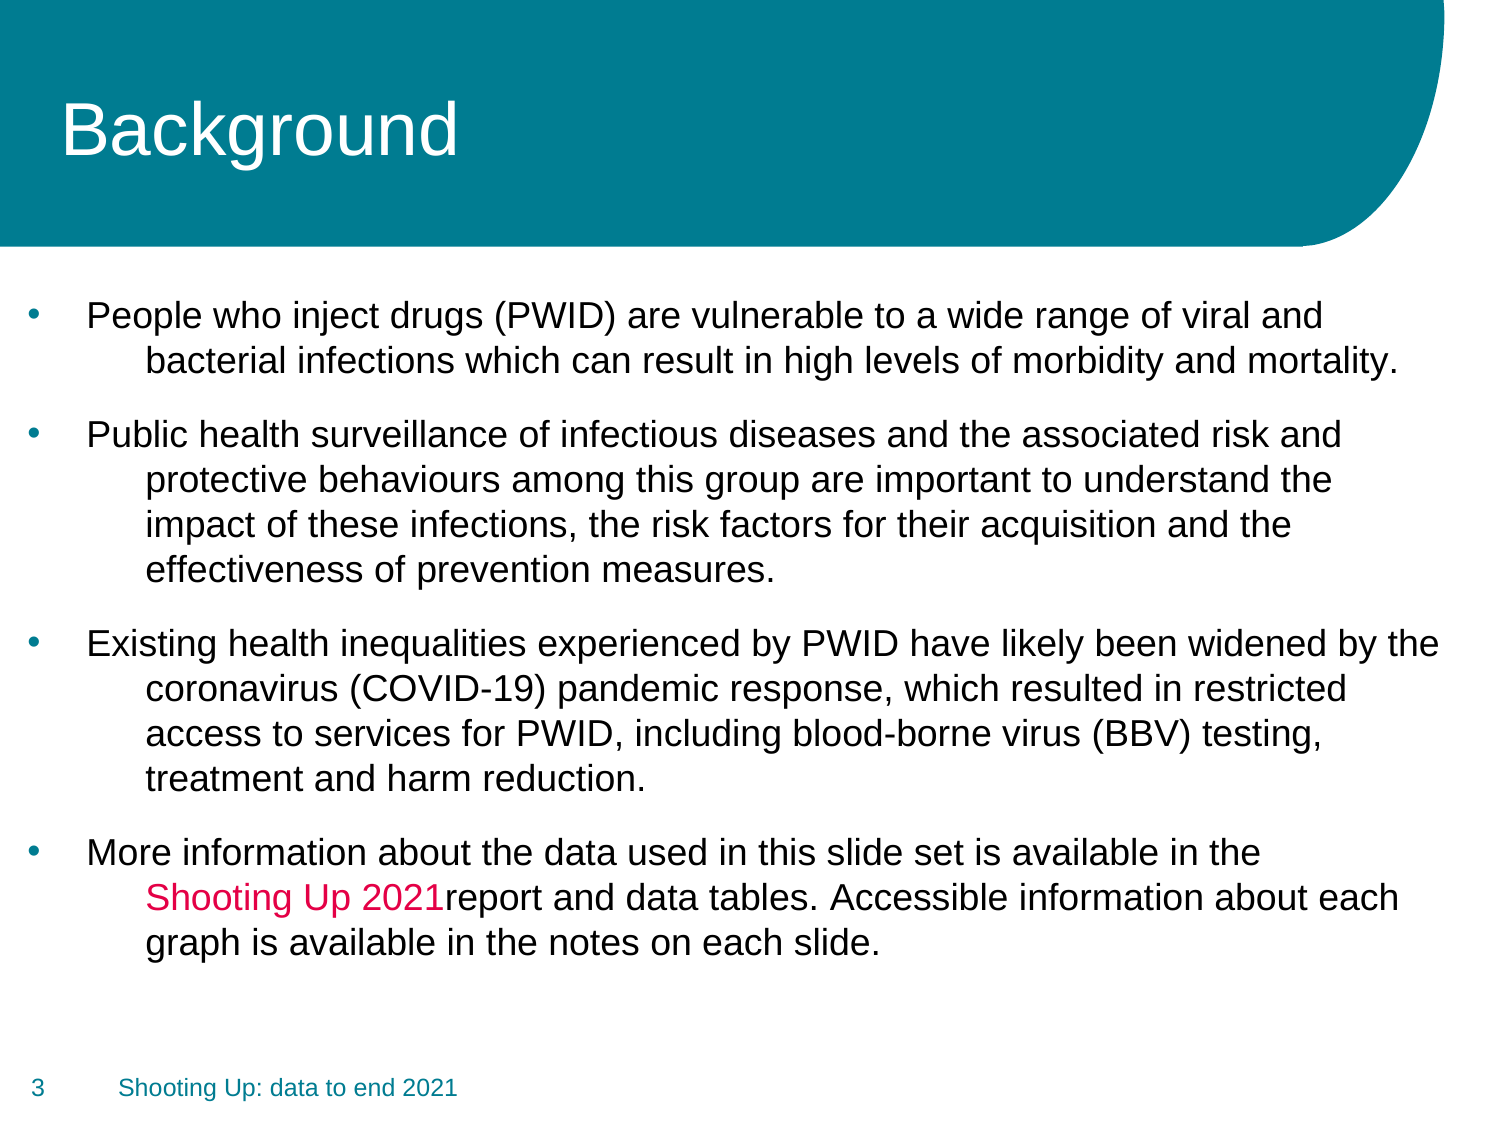

# Background
People who inject drugs (PWID) are vulnerable to a wide range of viral and bacterial infections which can result in high levels of morbidity and mortality.
Public health surveillance of infectious diseases and the associated risk and protective behaviours among this group are important to understand the impact of these infections, the risk factors for their acquisition and the effectiveness of prevention measures.
Existing health inequalities experienced by PWID have likely been widened by the coronavirus (COVID-19) pandemic response, which resulted in restricted access to services for PWID, including blood-borne virus (BBV) testing, treatment and harm reduction.
More information about the data used in this slide set is available in the Shooting Up 2021report and data tables. Accessible information about each graph is available in the notes on each slide.
1
Shooting Up: data to end 2021